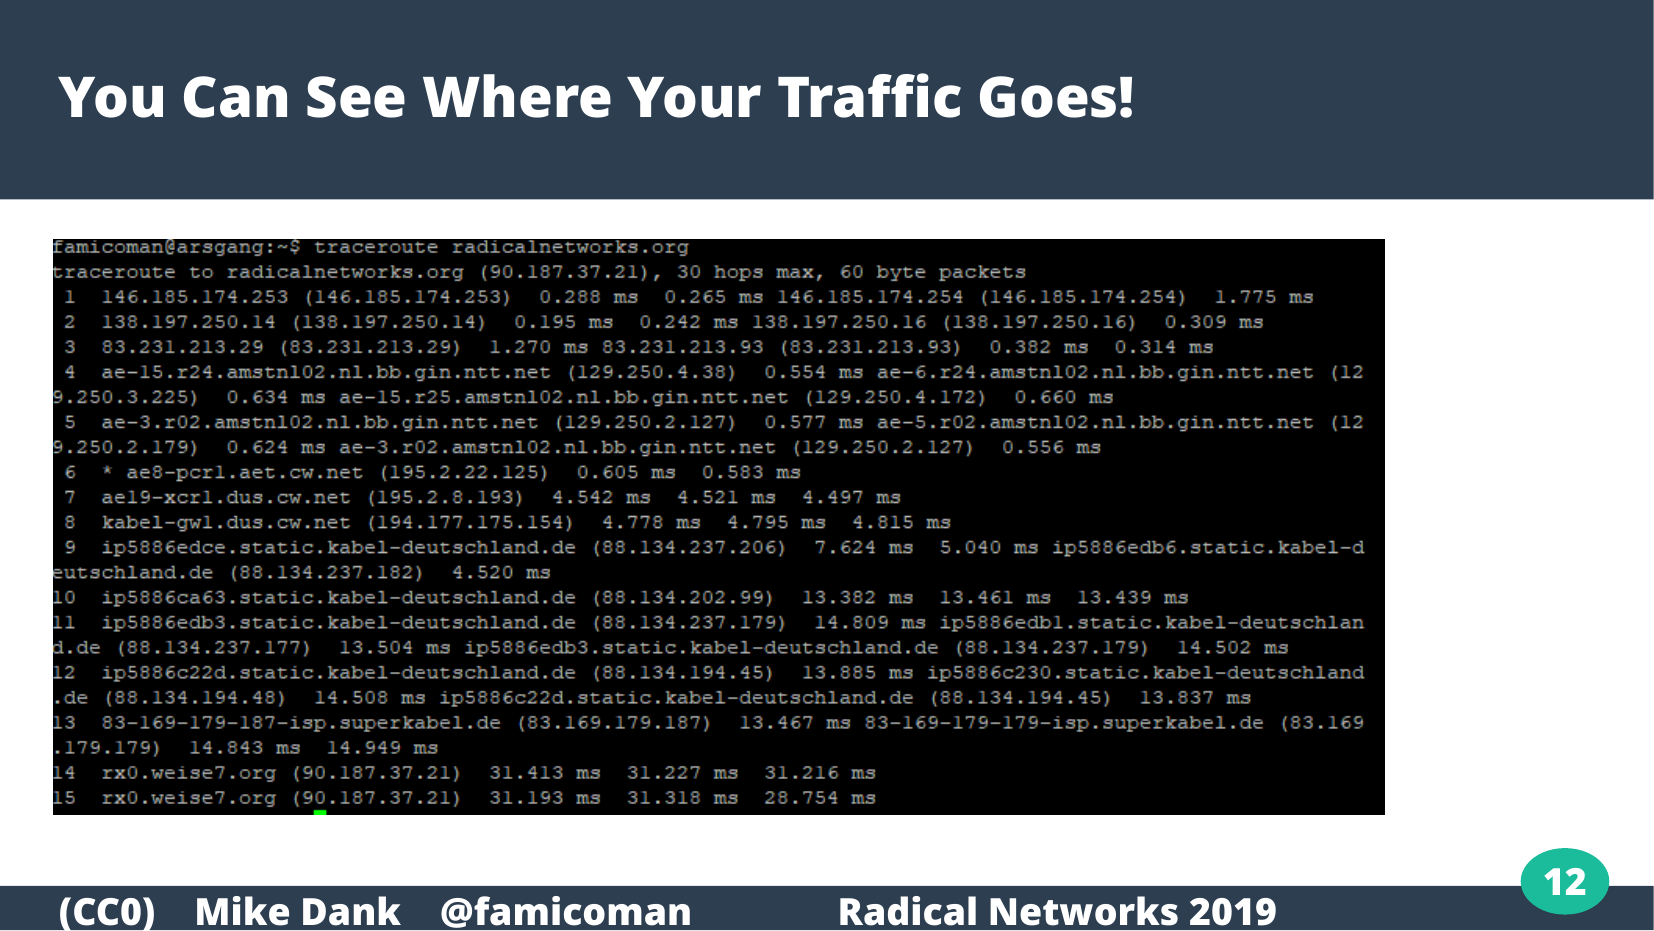

# You Can See Where Your Traffic Goes!
12
(CC0) Mike Dank @famicoman
Radical Networks 2019